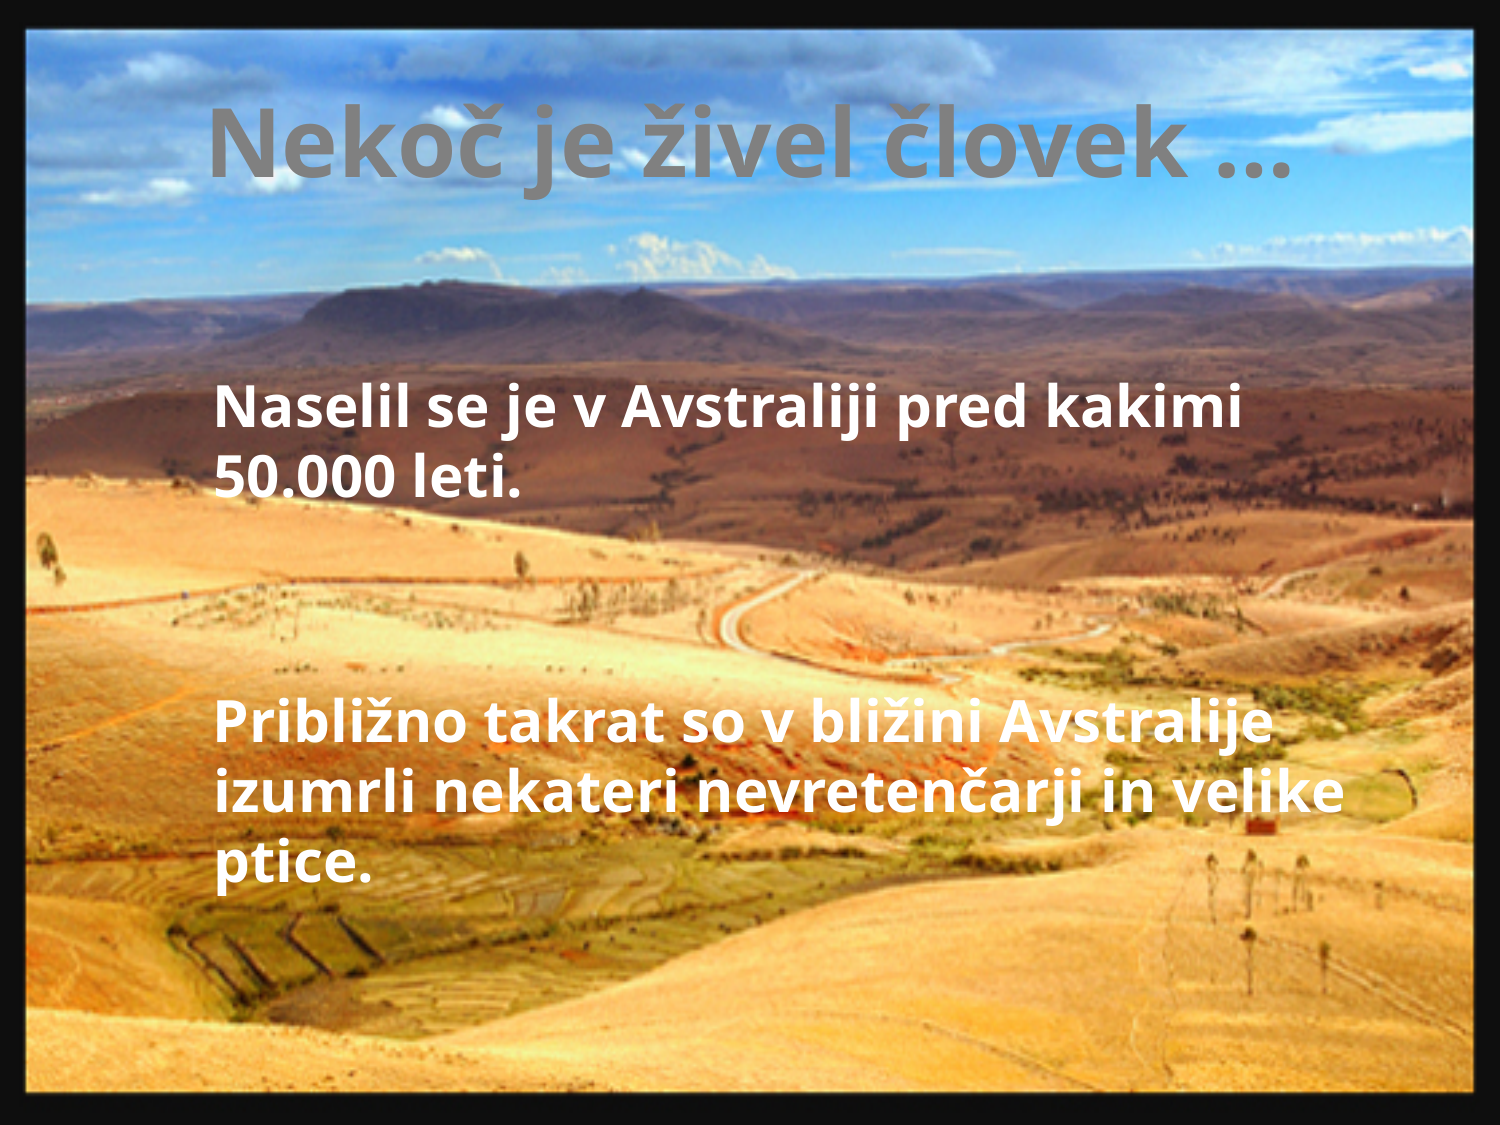

# Nekoč je živel človek …
 Naselil se je v Avstraliji pred kakimi 50.000 leti.
 Približno takrat so v bližini Avstralije izumrli nekateri nevretenčarji in velike ptice.